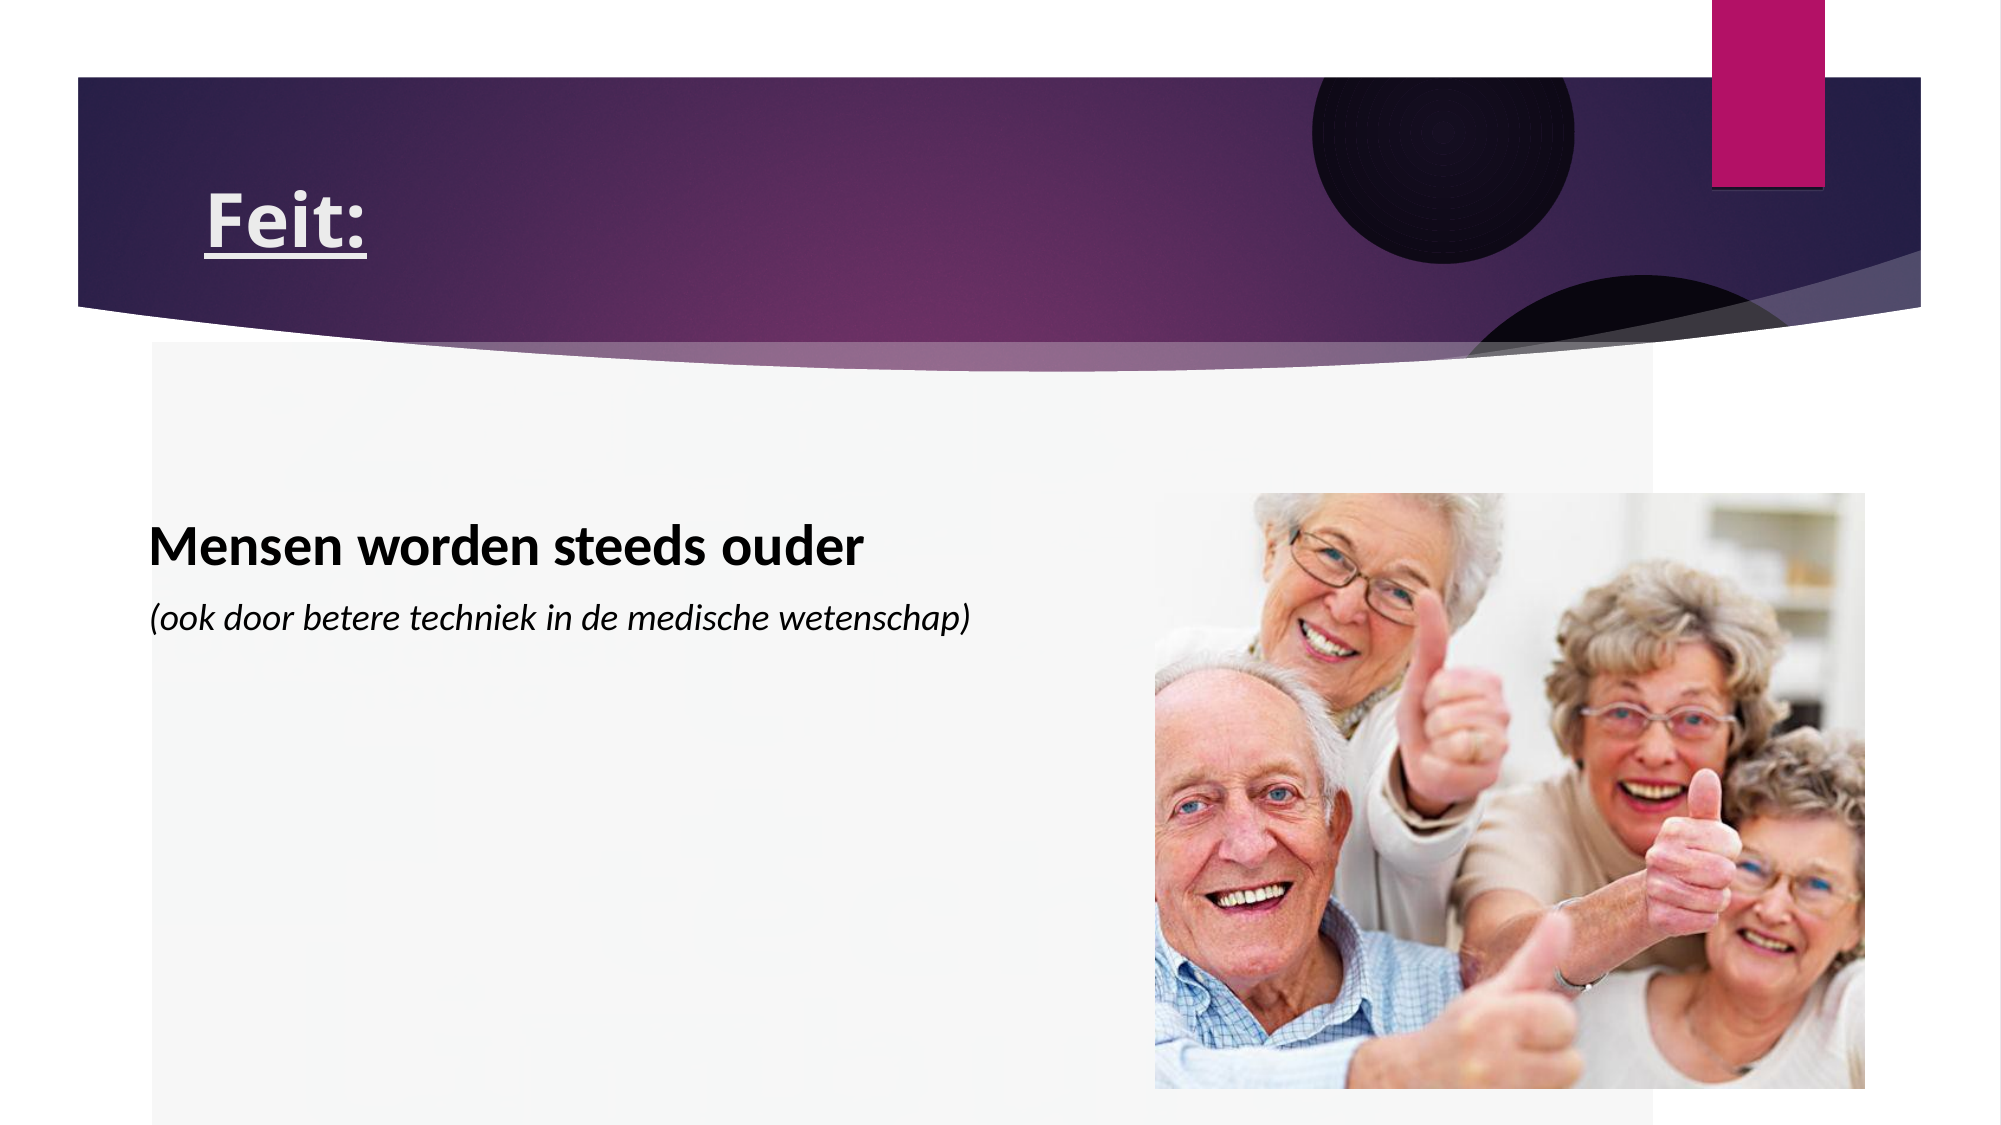

# Feit:
Mensen worden steeds ouder
(ook door betere techniek in de medische wetenschap)